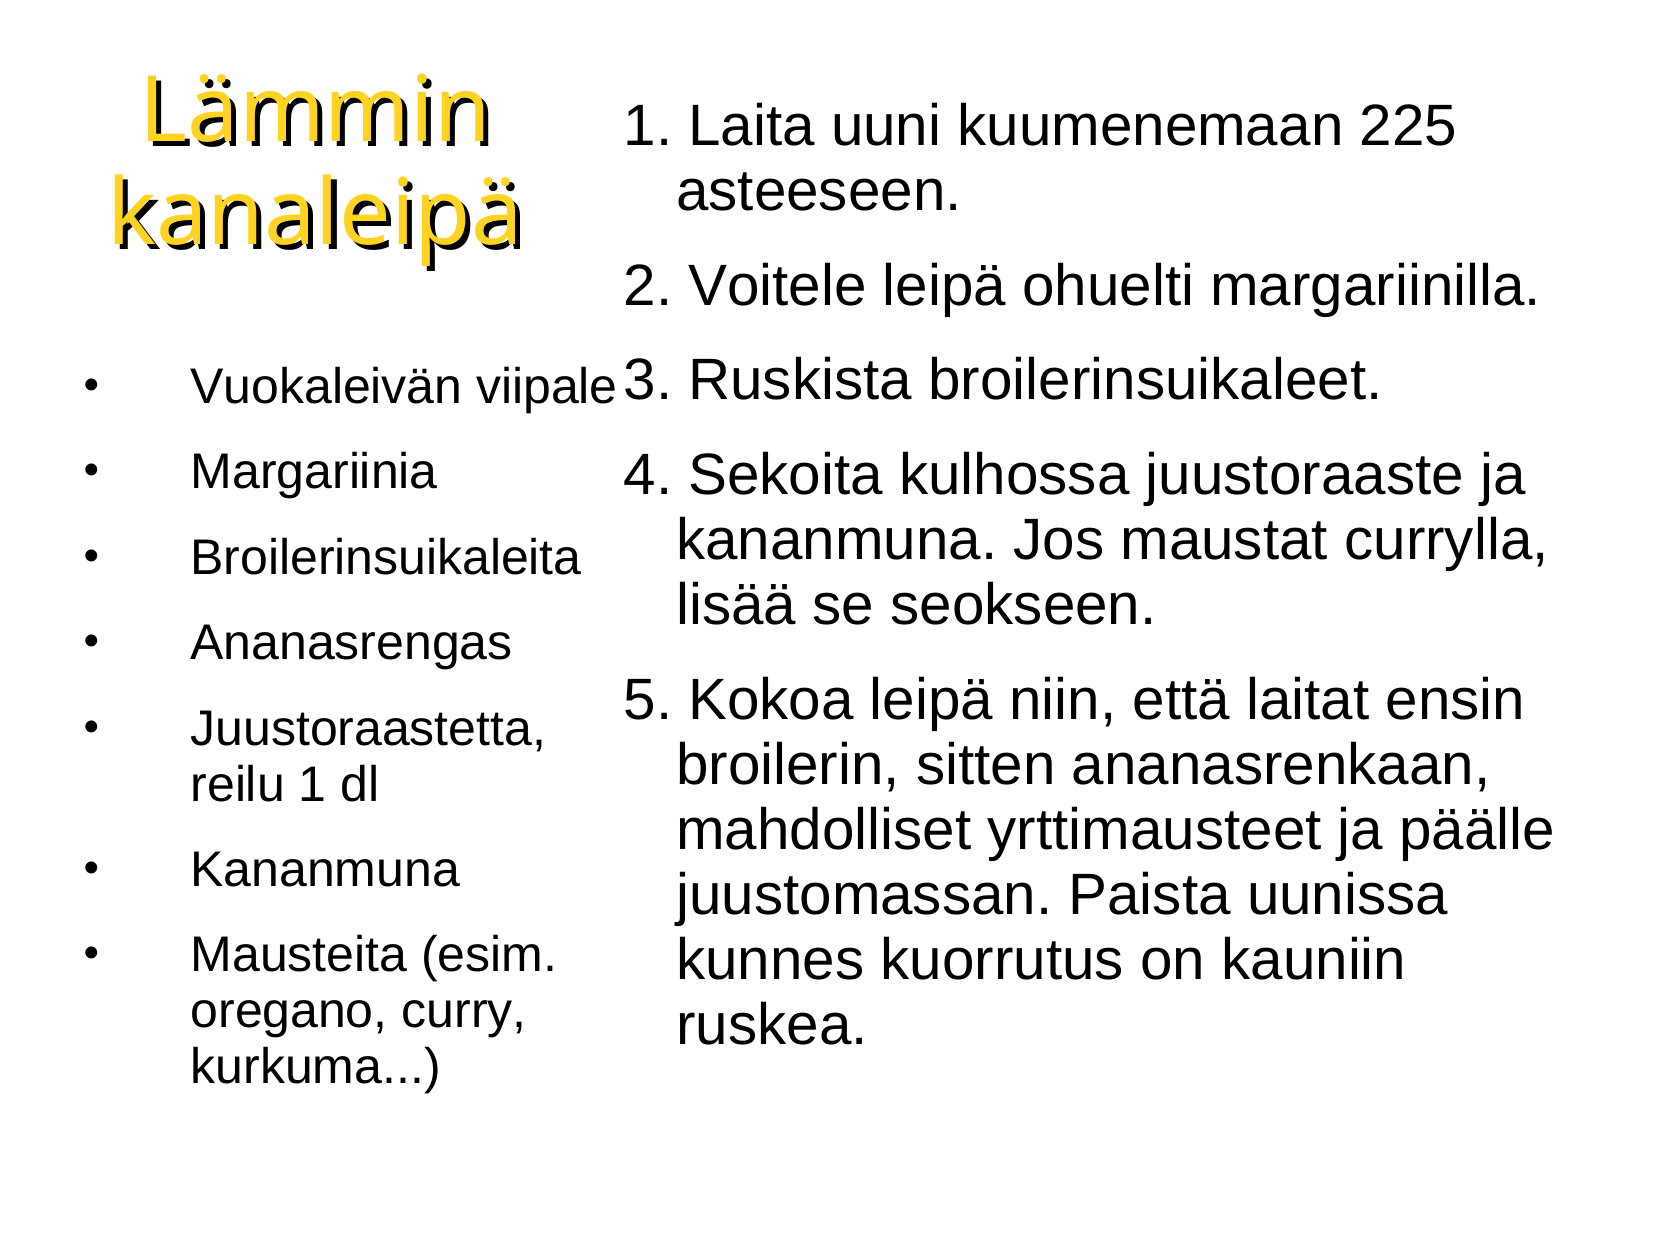

Lämmin kanaleipä
1. Laita uuni kuumenemaan 225 asteeseen.
2. Voitele leipä ohuelti margariinilla.
3. Ruskista broilerinsuikaleet.
4. Sekoita kulhossa juustoraaste ja kananmuna. Jos maustat currylla, lisää se seokseen.
5. Kokoa leipä niin, että laitat ensin broilerin, sitten ananasrenkaan, mahdolliset yrttimausteet ja päälle juustomassan. Paista uunissa kunnes kuorrutus on kauniin ruskea.
Vuokaleivän viipale
Margariinia
Broilerinsuikaleita
Ananasrengas
Juustoraastetta, reilu 1 dl
Kananmuna
Mausteita (esim. oregano, curry, kurkuma...)